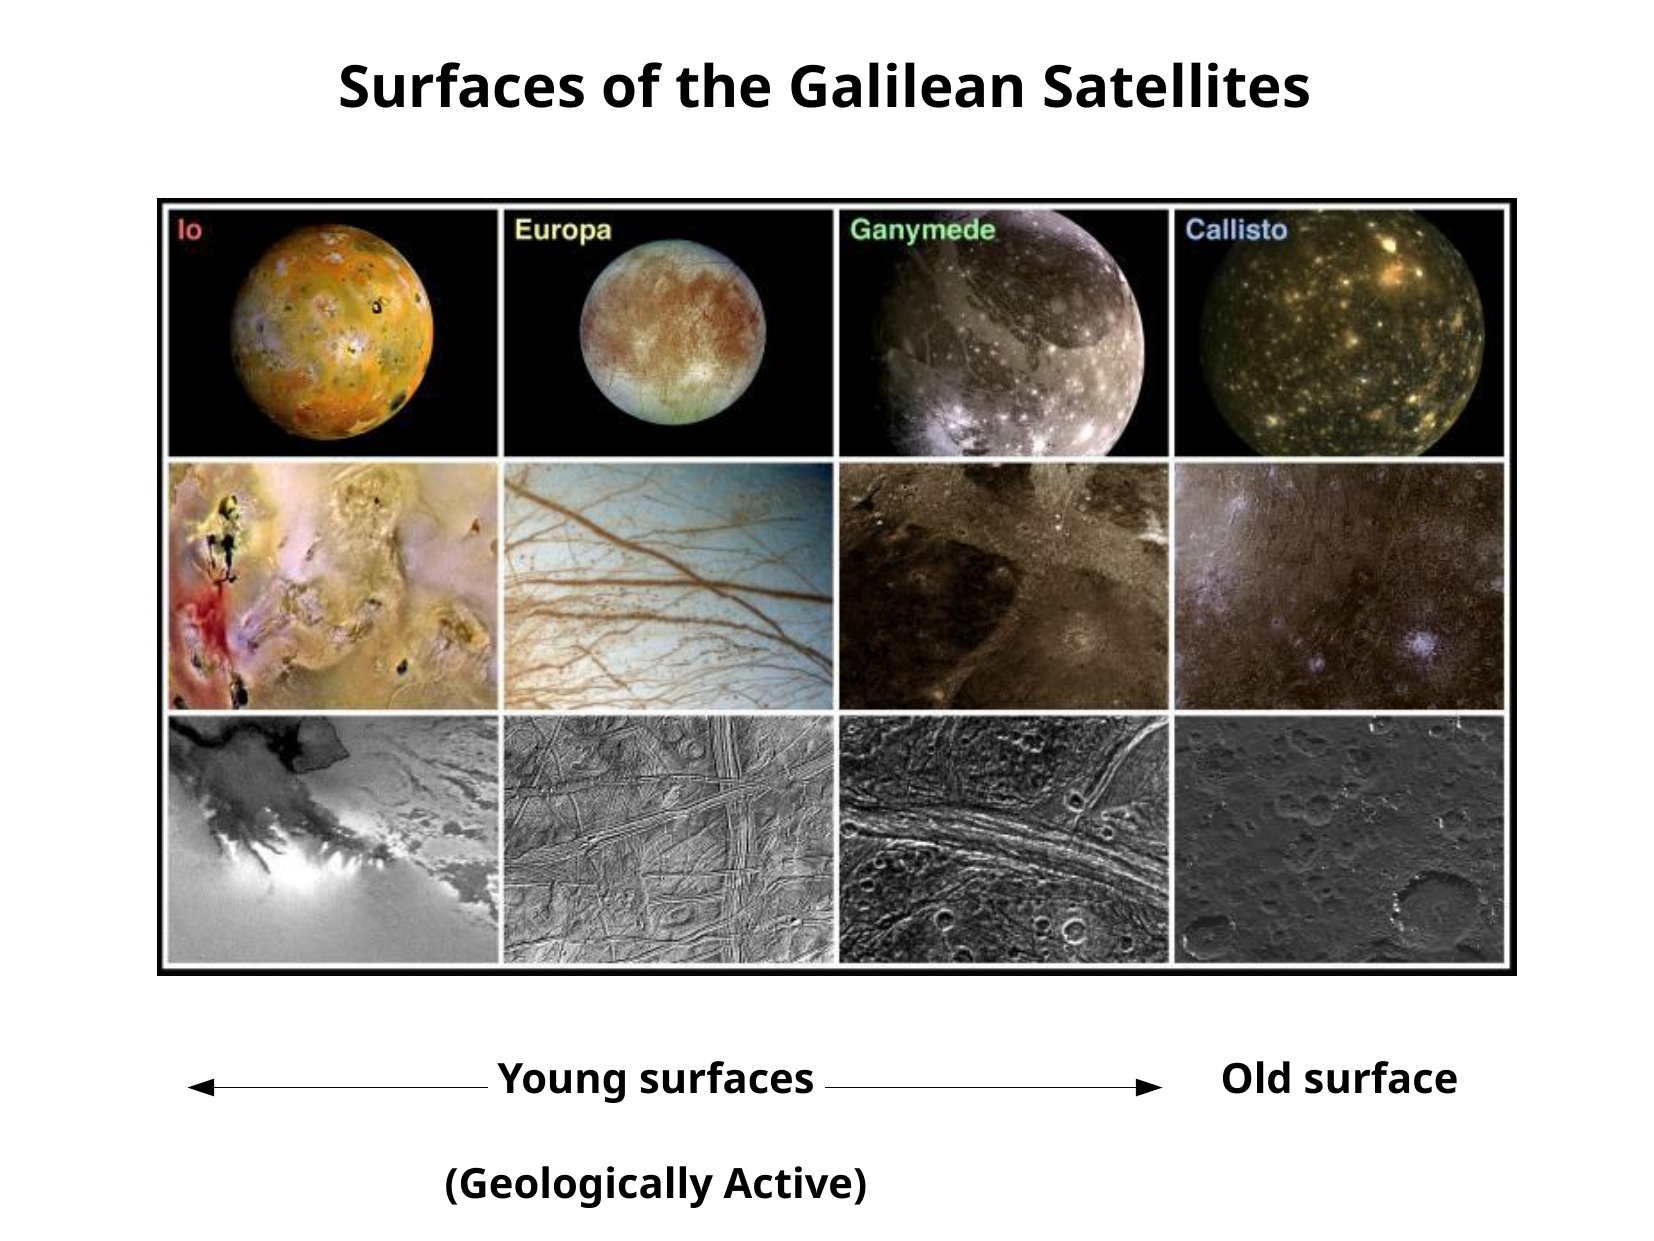

Surfaces of the Galilean Satellites
Young surfaces
Old surface
(Geologically Active)